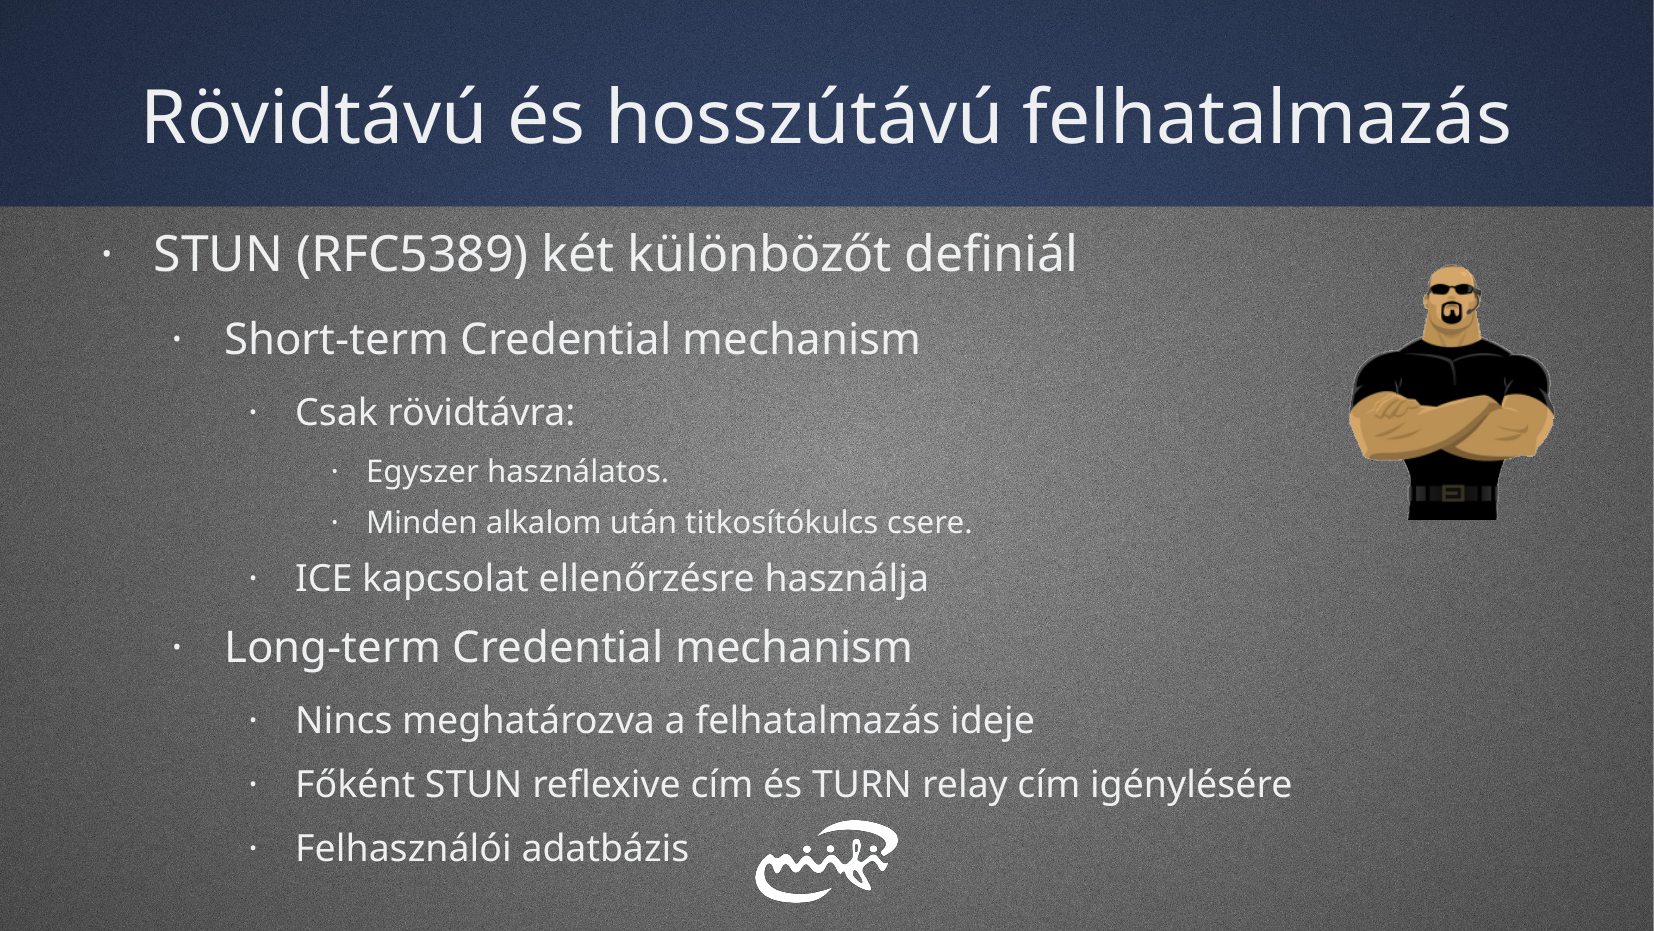

# Rövidtávú és hosszútávú felhatalmazás
STUN (RFC5389) két különbözőt definiál
Short-term Credential mechanism
Csak rövidtávra:
Egyszer használatos.
Minden alkalom után titkosítókulcs csere.
ICE kapcsolat ellenőrzésre használja
Long-term Credential mechanism
Nincs meghatározva a felhatalmazás ideje
Főként STUN reflexive cím és TURN relay cím igénylésére
Felhasználói adatbázis